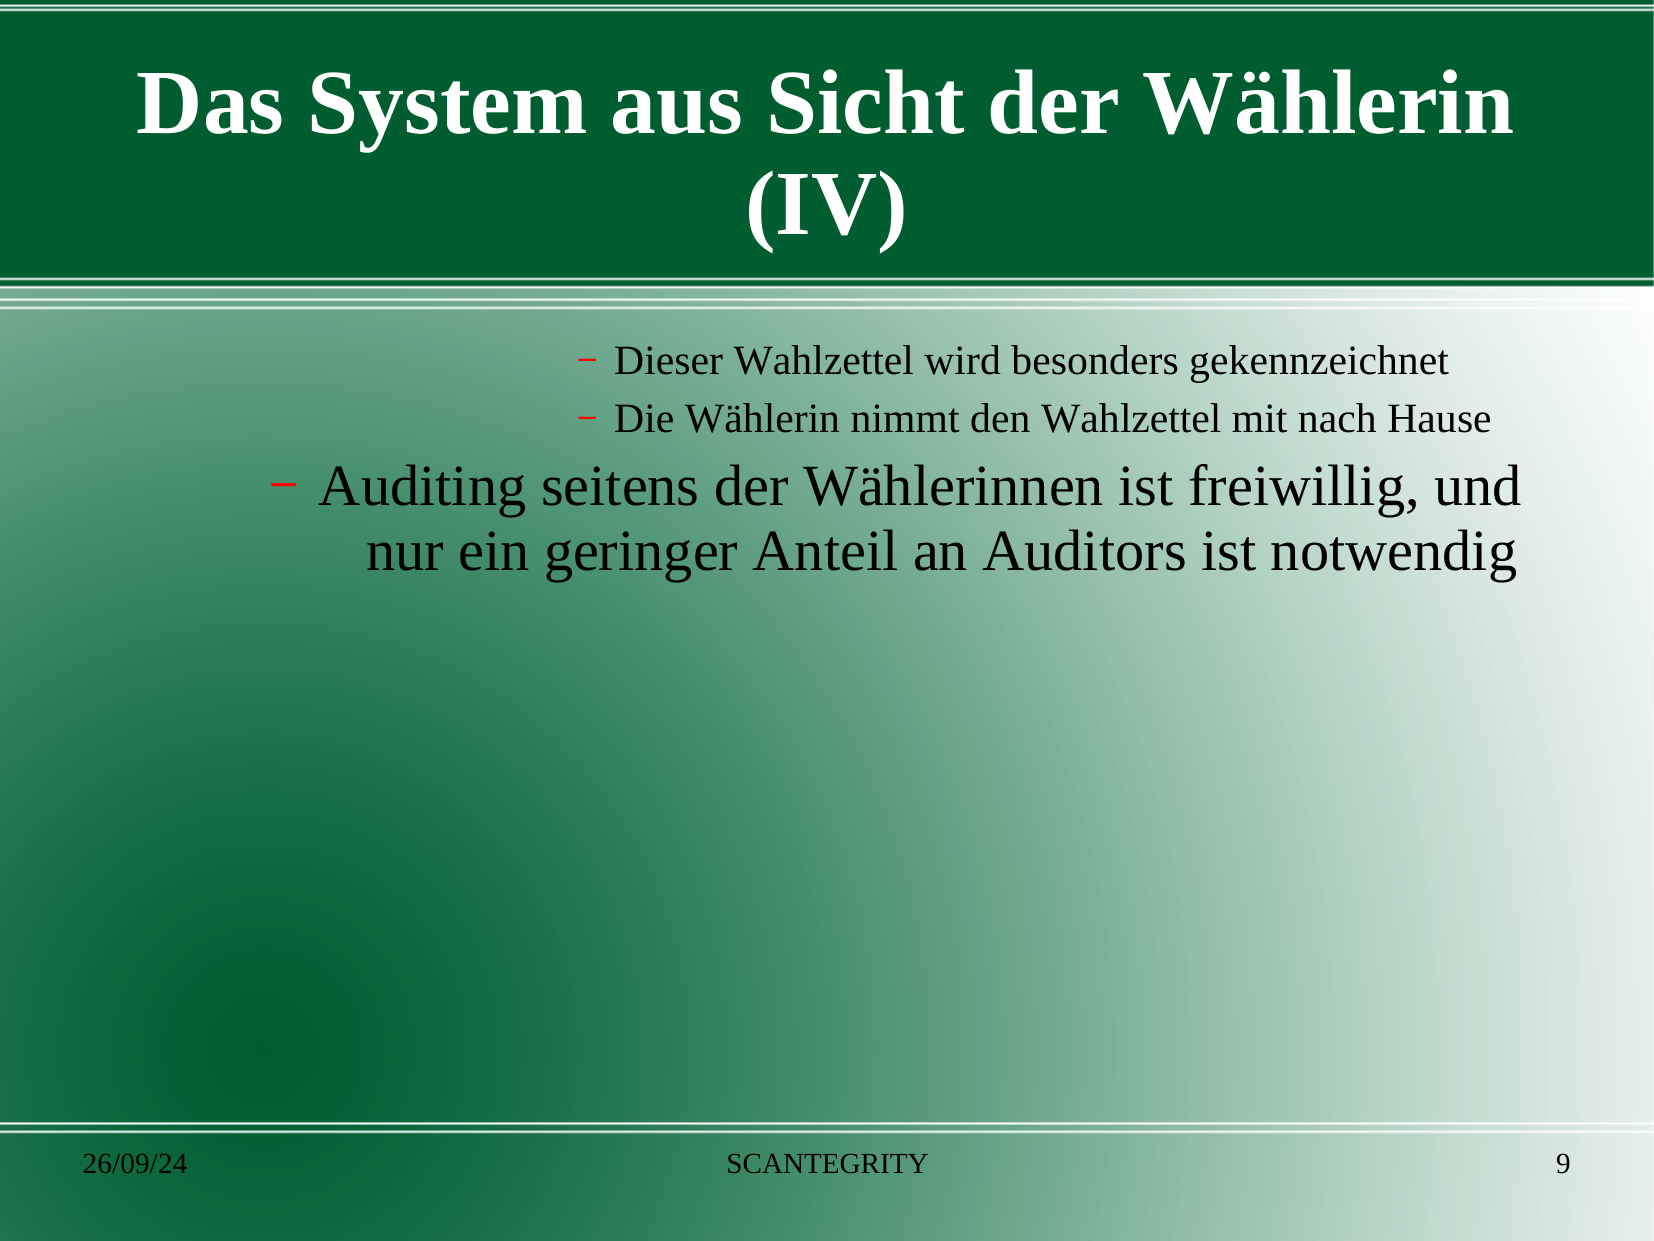

# Das System aus Sicht der Wählerin (IV)
Dieser Wahlzettel wird besonders gekennzeichnet
Die Wählerin nimmt den Wahlzettel mit nach Hause
Auditing seitens der Wählerinnen ist freiwillig, und nur ein geringer Anteil an Auditors ist notwendig
SCANTEGRITY
9